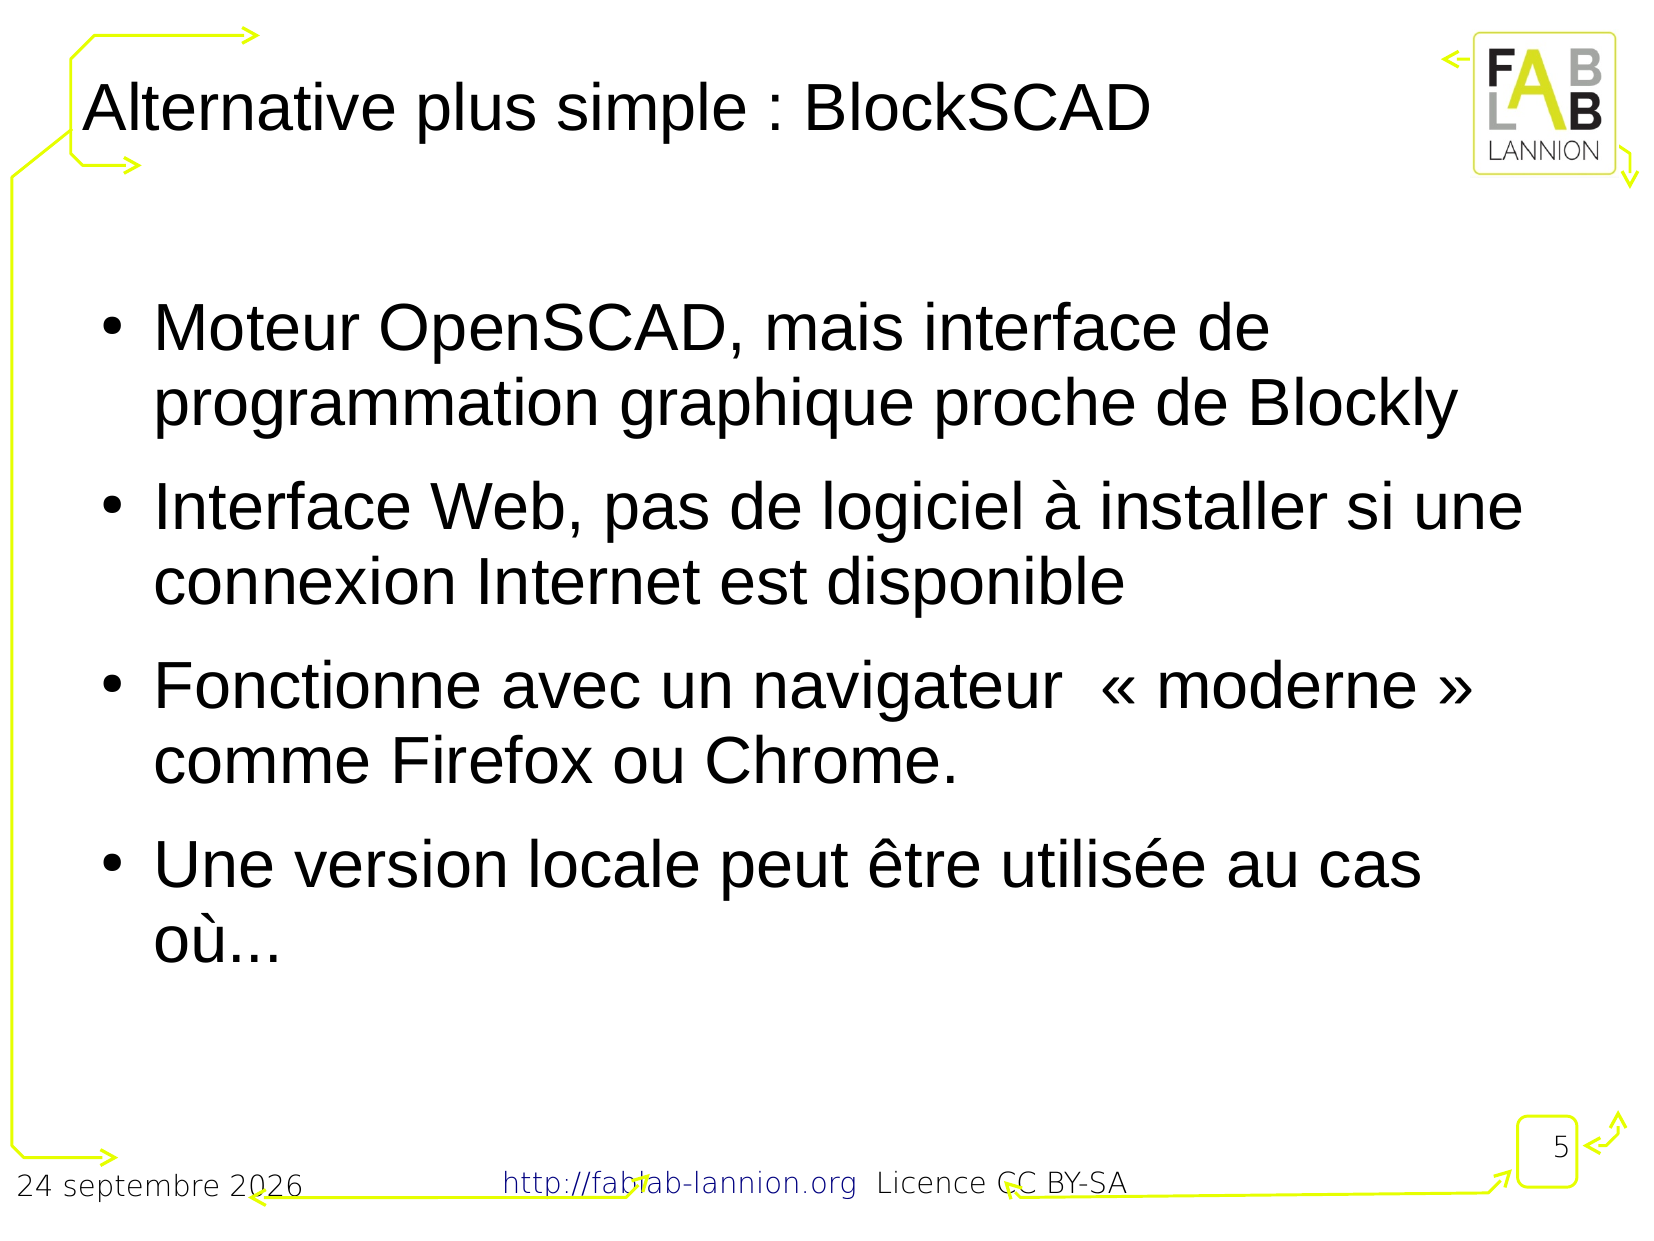

# Alternative plus simple : BlockSCAD
Moteur OpenSCAD, mais interface de programmation graphique proche de Blockly
Interface Web, pas de logiciel à installer si une connexion Internet est disponible
Fonctionne avec un navigateur  « moderne » comme Firefox ou Chrome.
Une version locale peut être utilisée au cas où...
5